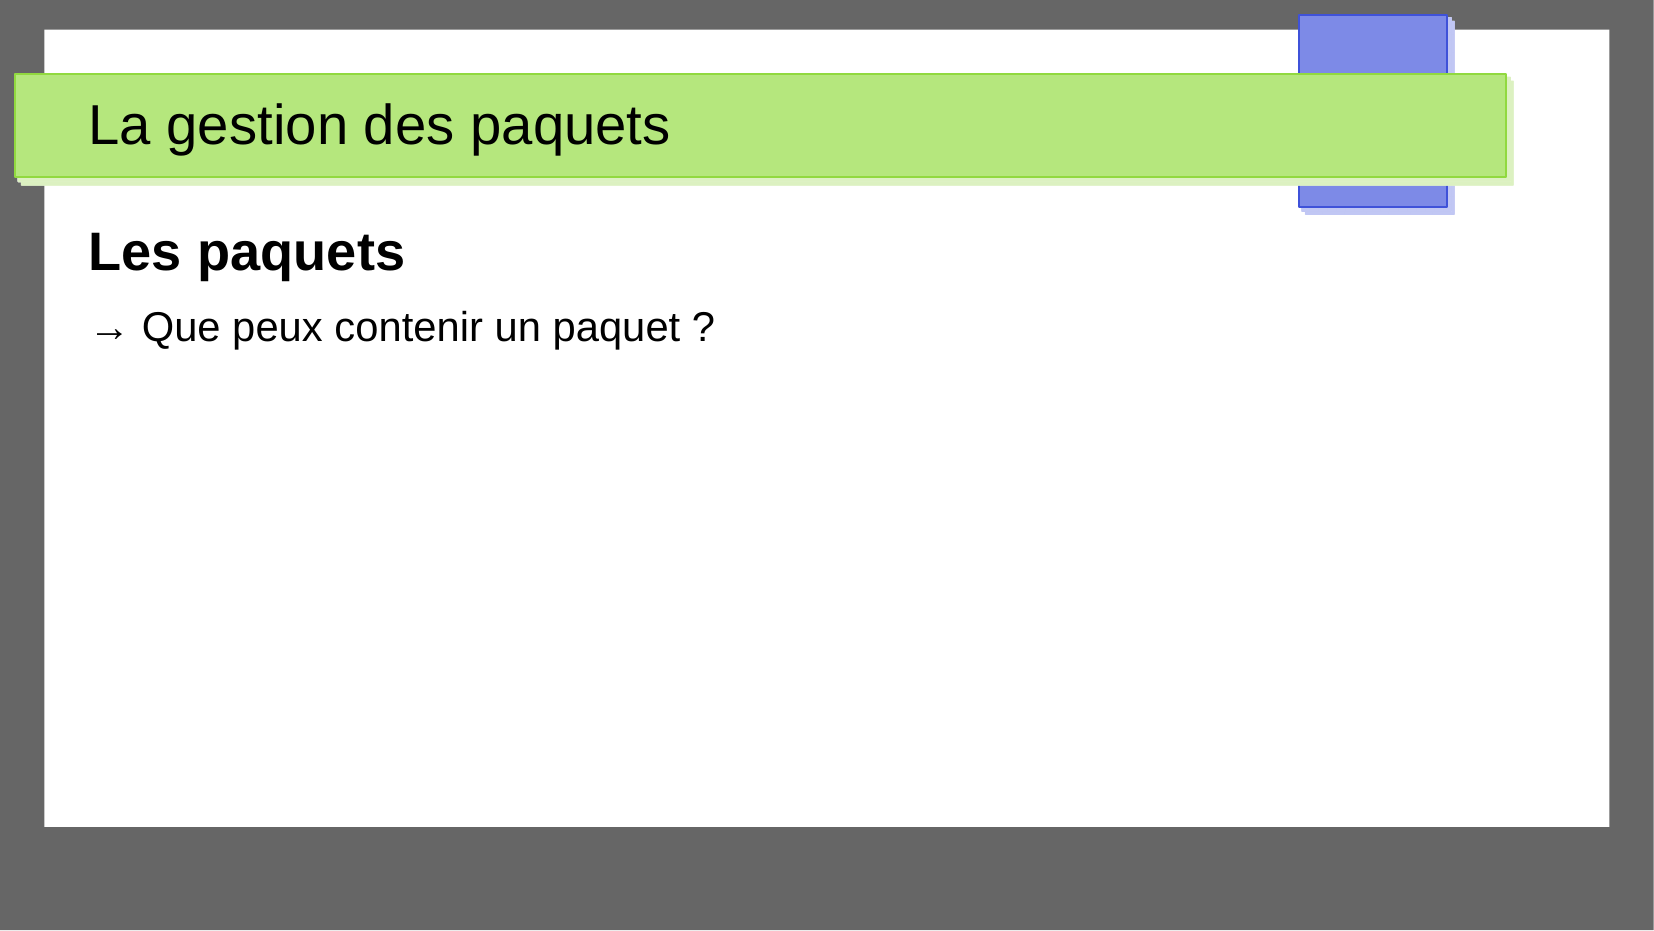

# La gestion des paquets
Les paquets
→ Que peux contenir un paquet ?